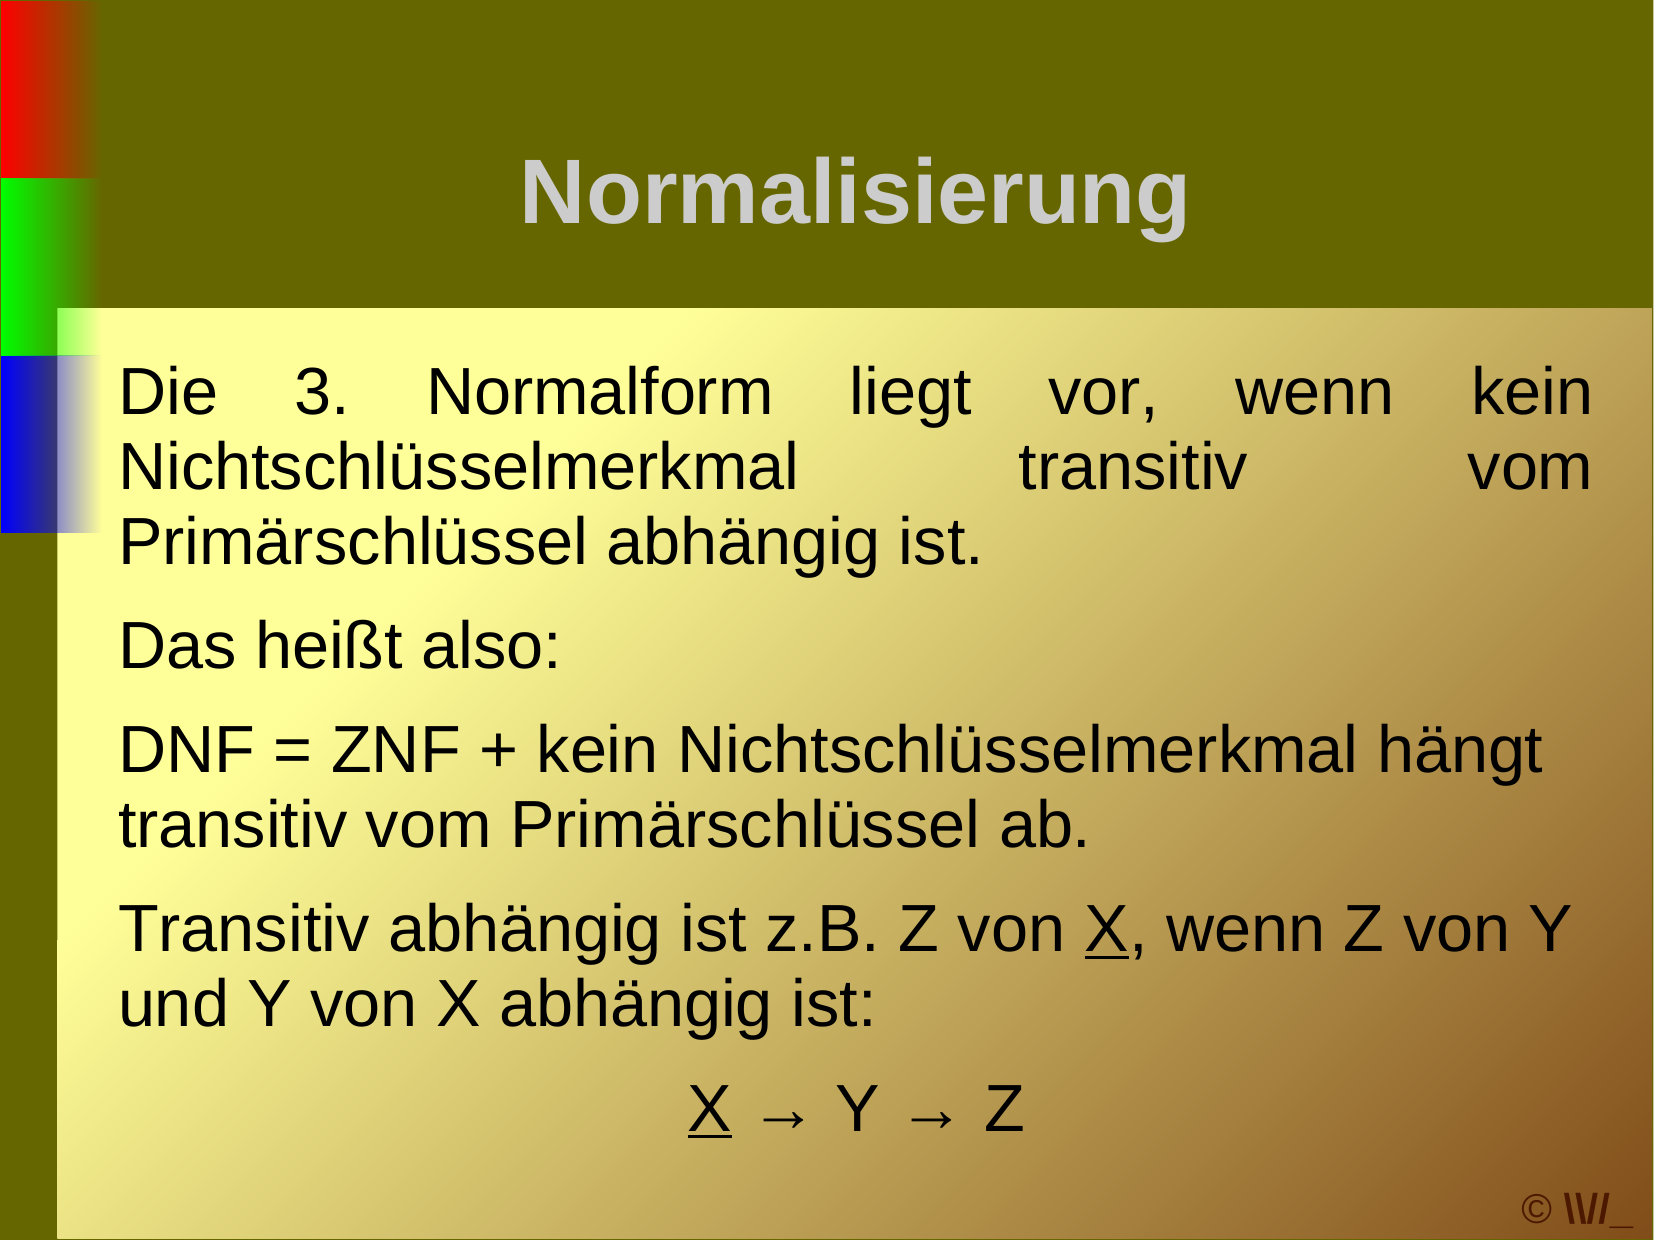

# Normalisierung
Die 3. Normalform liegt vor, wenn kein Nichtschlüsselmerkmal transitiv vom Primärschlüssel abhängig ist.
Das heißt also:
DNF = ZNF + kein Nichtschlüsselmerkmal hängt transitiv vom Primärschlüssel ab.
Transitiv abhängig ist z.B. Z von X, wenn Z von Y und Y von X abhängig ist:
 X → Y → Z